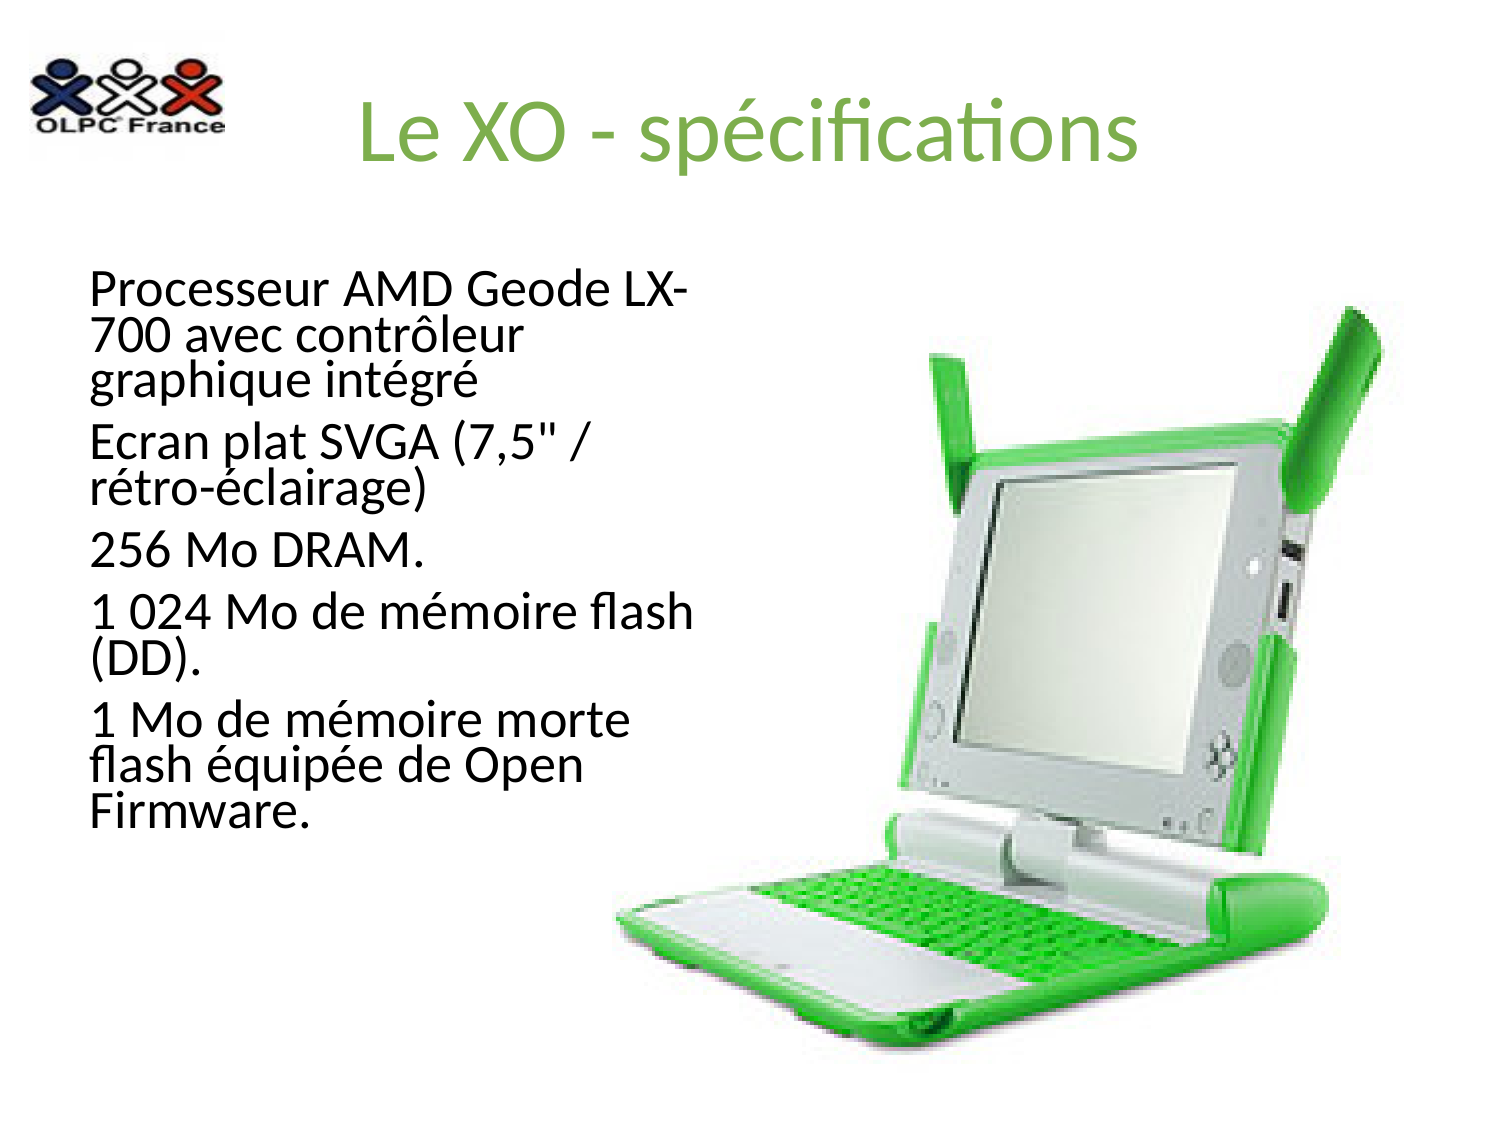

# Le XO - spécifications
Processeur AMD Geode LX-700 avec contrôleur graphique intégré
Ecran plat SVGA (7,5" / rétro-éclairage)
256 Mo DRAM.
1 024 Mo de mémoire flash (DD).
1 Mo de mémoire morte flash équipée de Open Firmware.